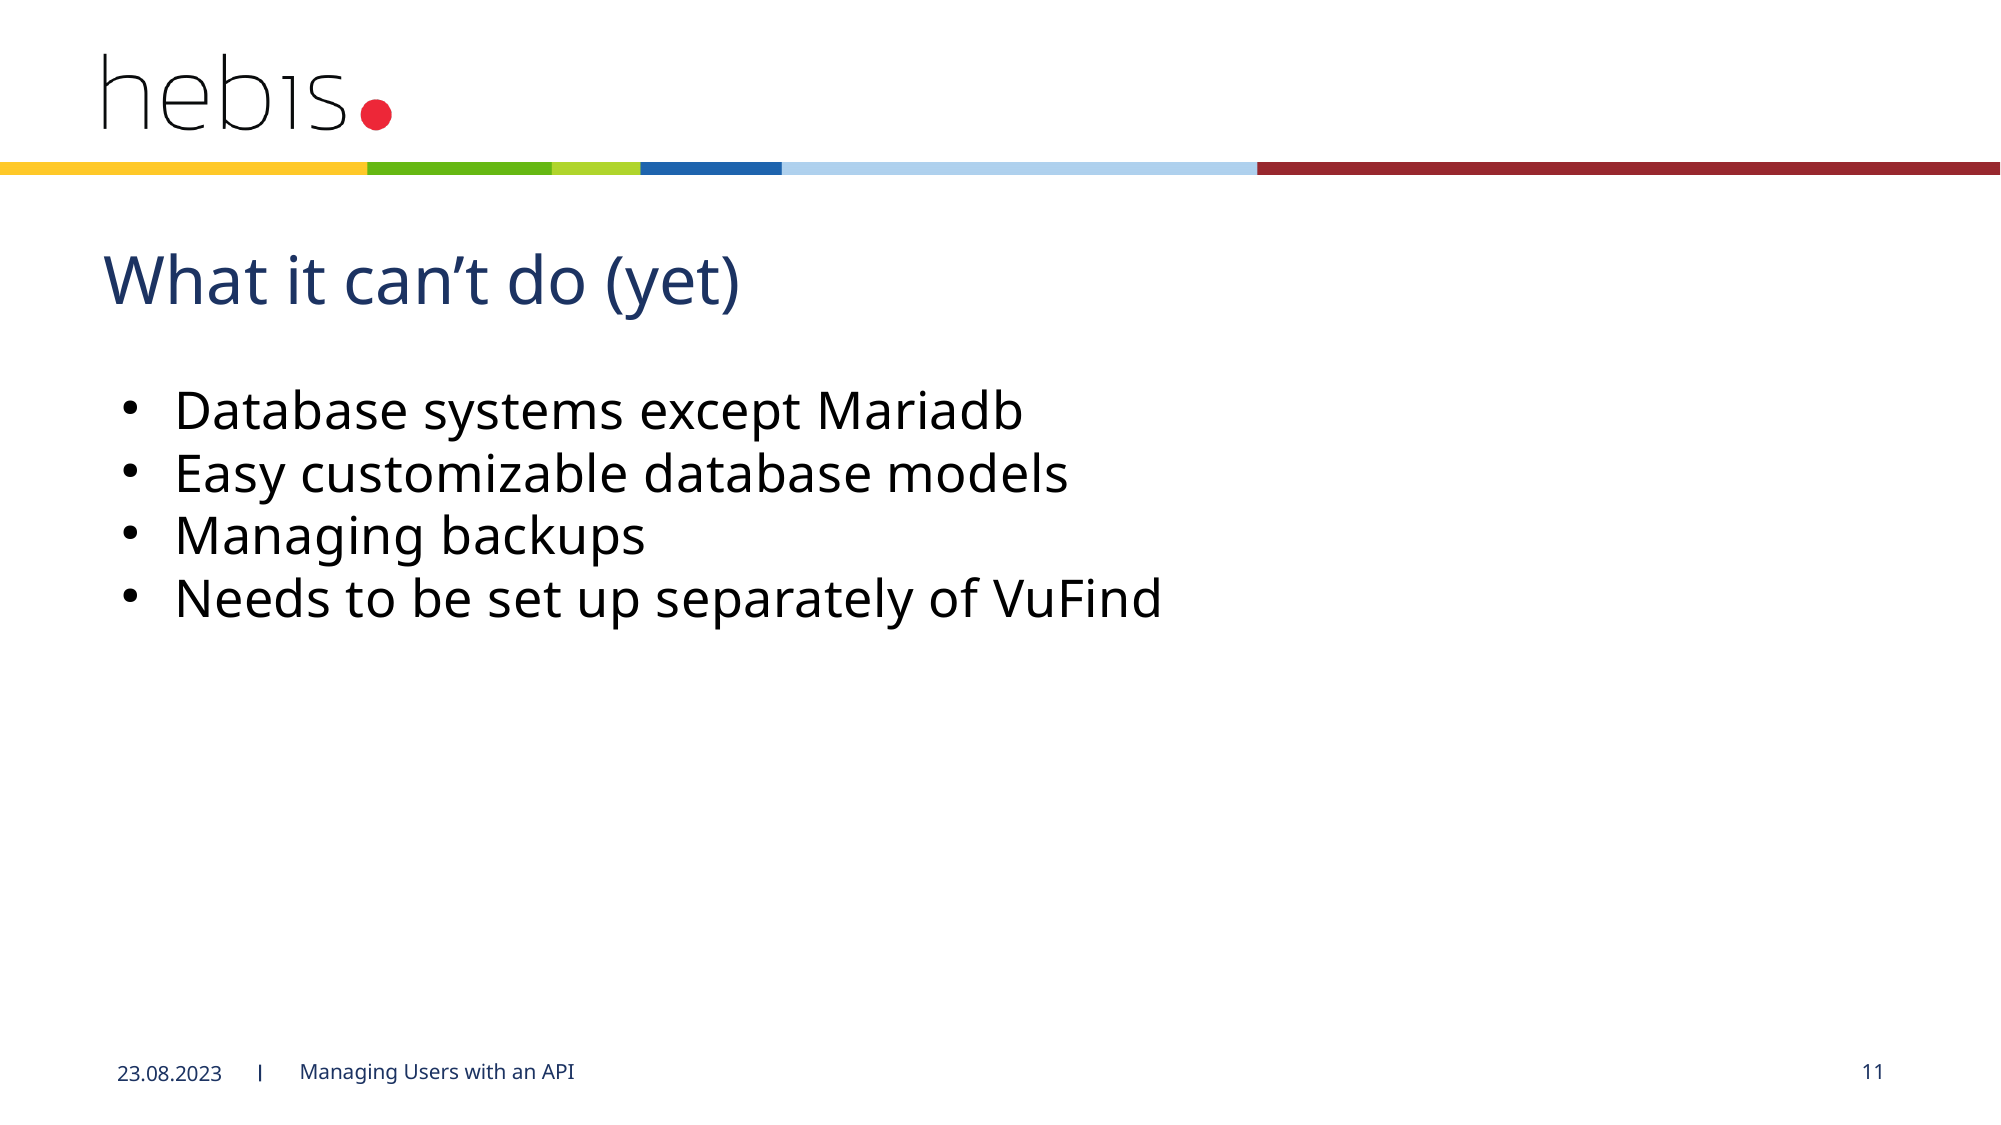

What it can’t do (yet)
# Database systems except Mariadb
Easy customizable database models
Managing backups
Needs to be set up separately of VuFind
23.08.2023
Managing Users with an API
11